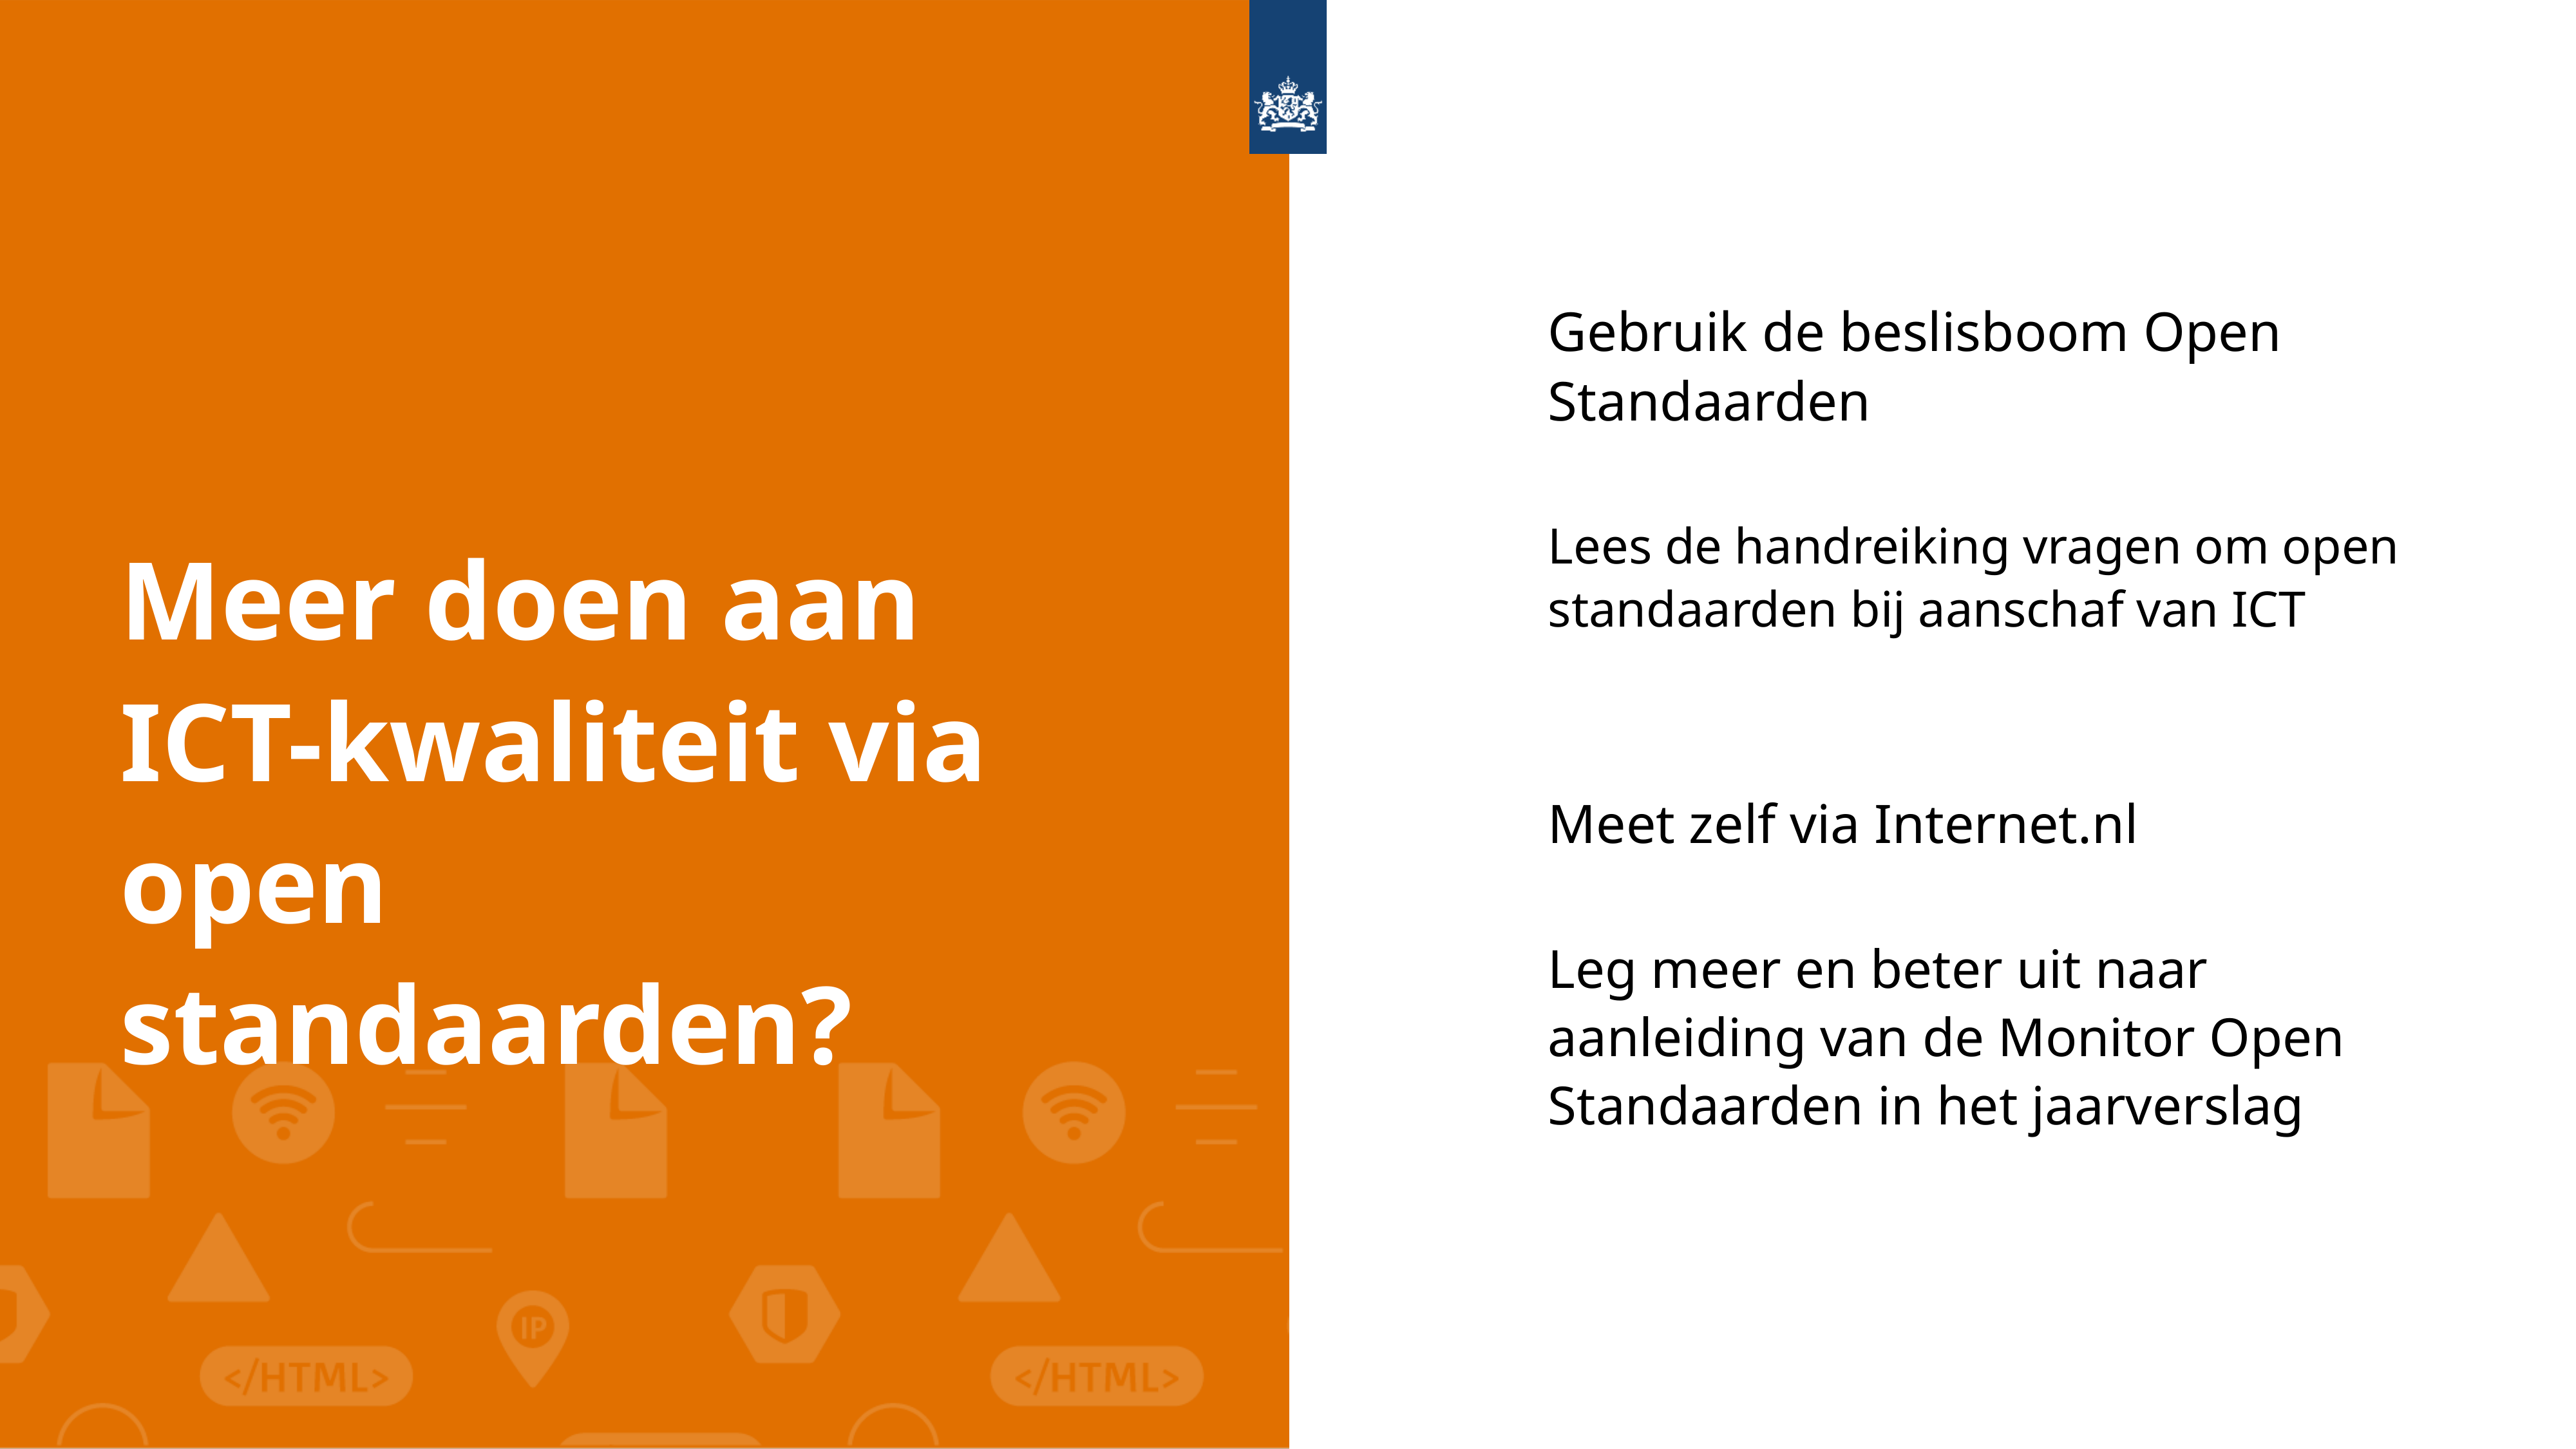

# Gebruik de beslisboom Open Standaarden
Lees de handreiking vragen om open standaarden bij aanschaf van ICT
Meer doen aan ICT-kwaliteit via open standaarden?
Meet zelf via Internet.nl
Leg meer en beter uit naar aanleiding van de Monitor Open Standaarden in het jaarverslag